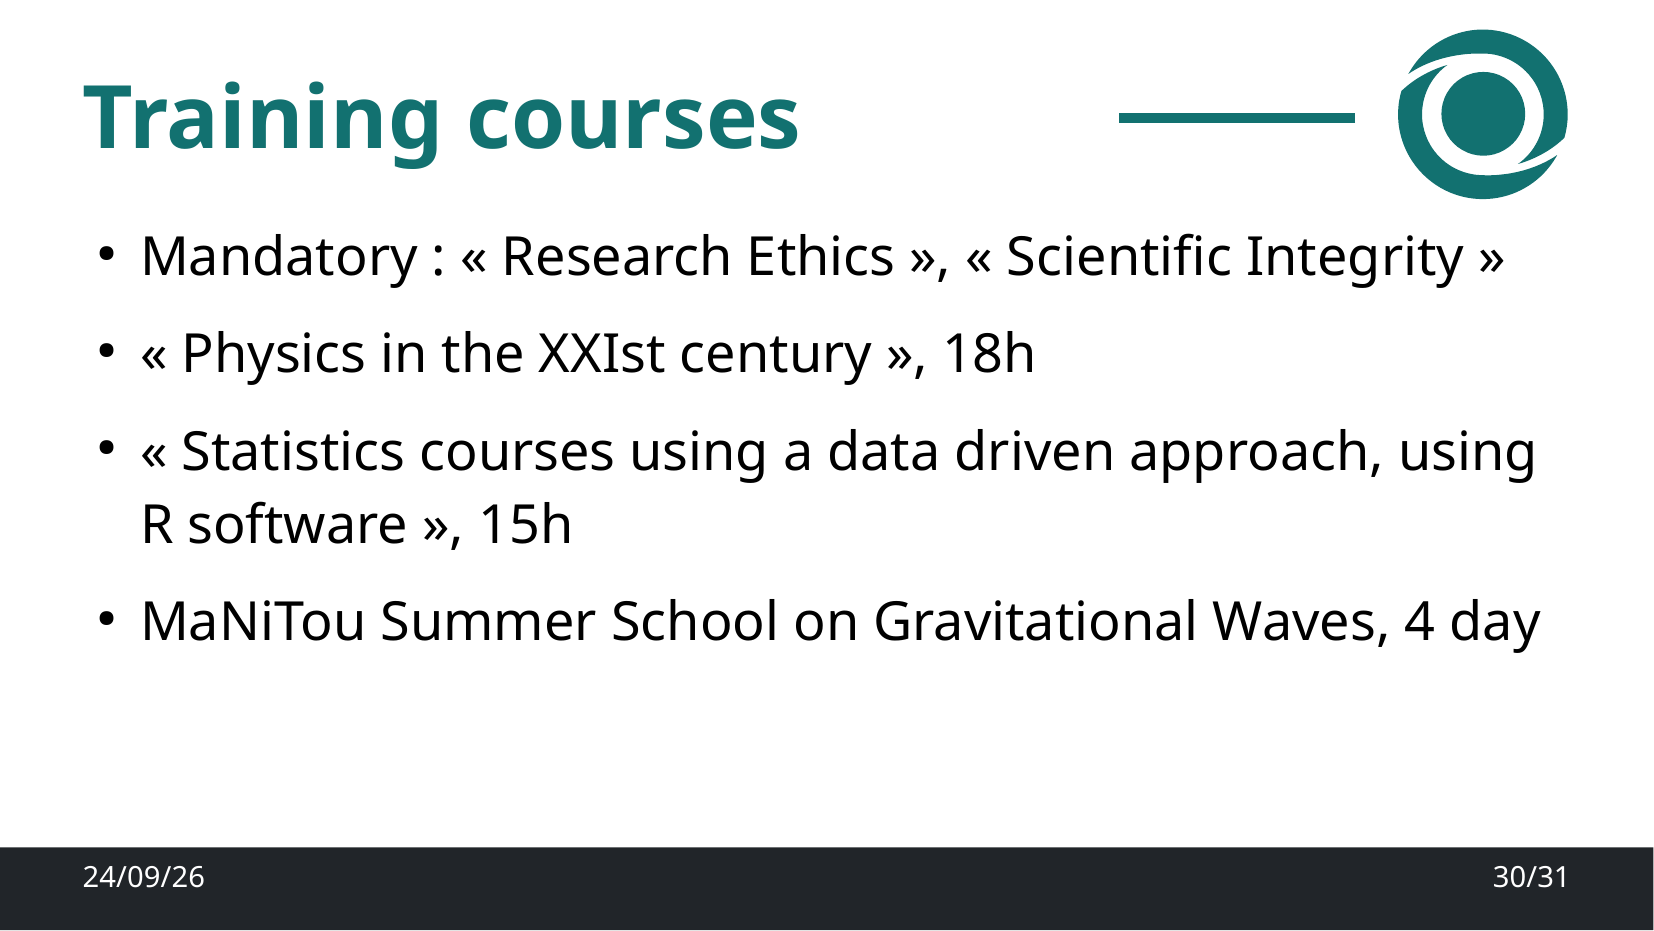

# Training courses
Mandatory : « Research Ethics », « Scientific Integrity »
« Physics in the XXIst century », 18h
« Statistics courses using a data driven approach, using R software », 15h
MaNiTou Summer School on Gravitational Waves, 4 day
30